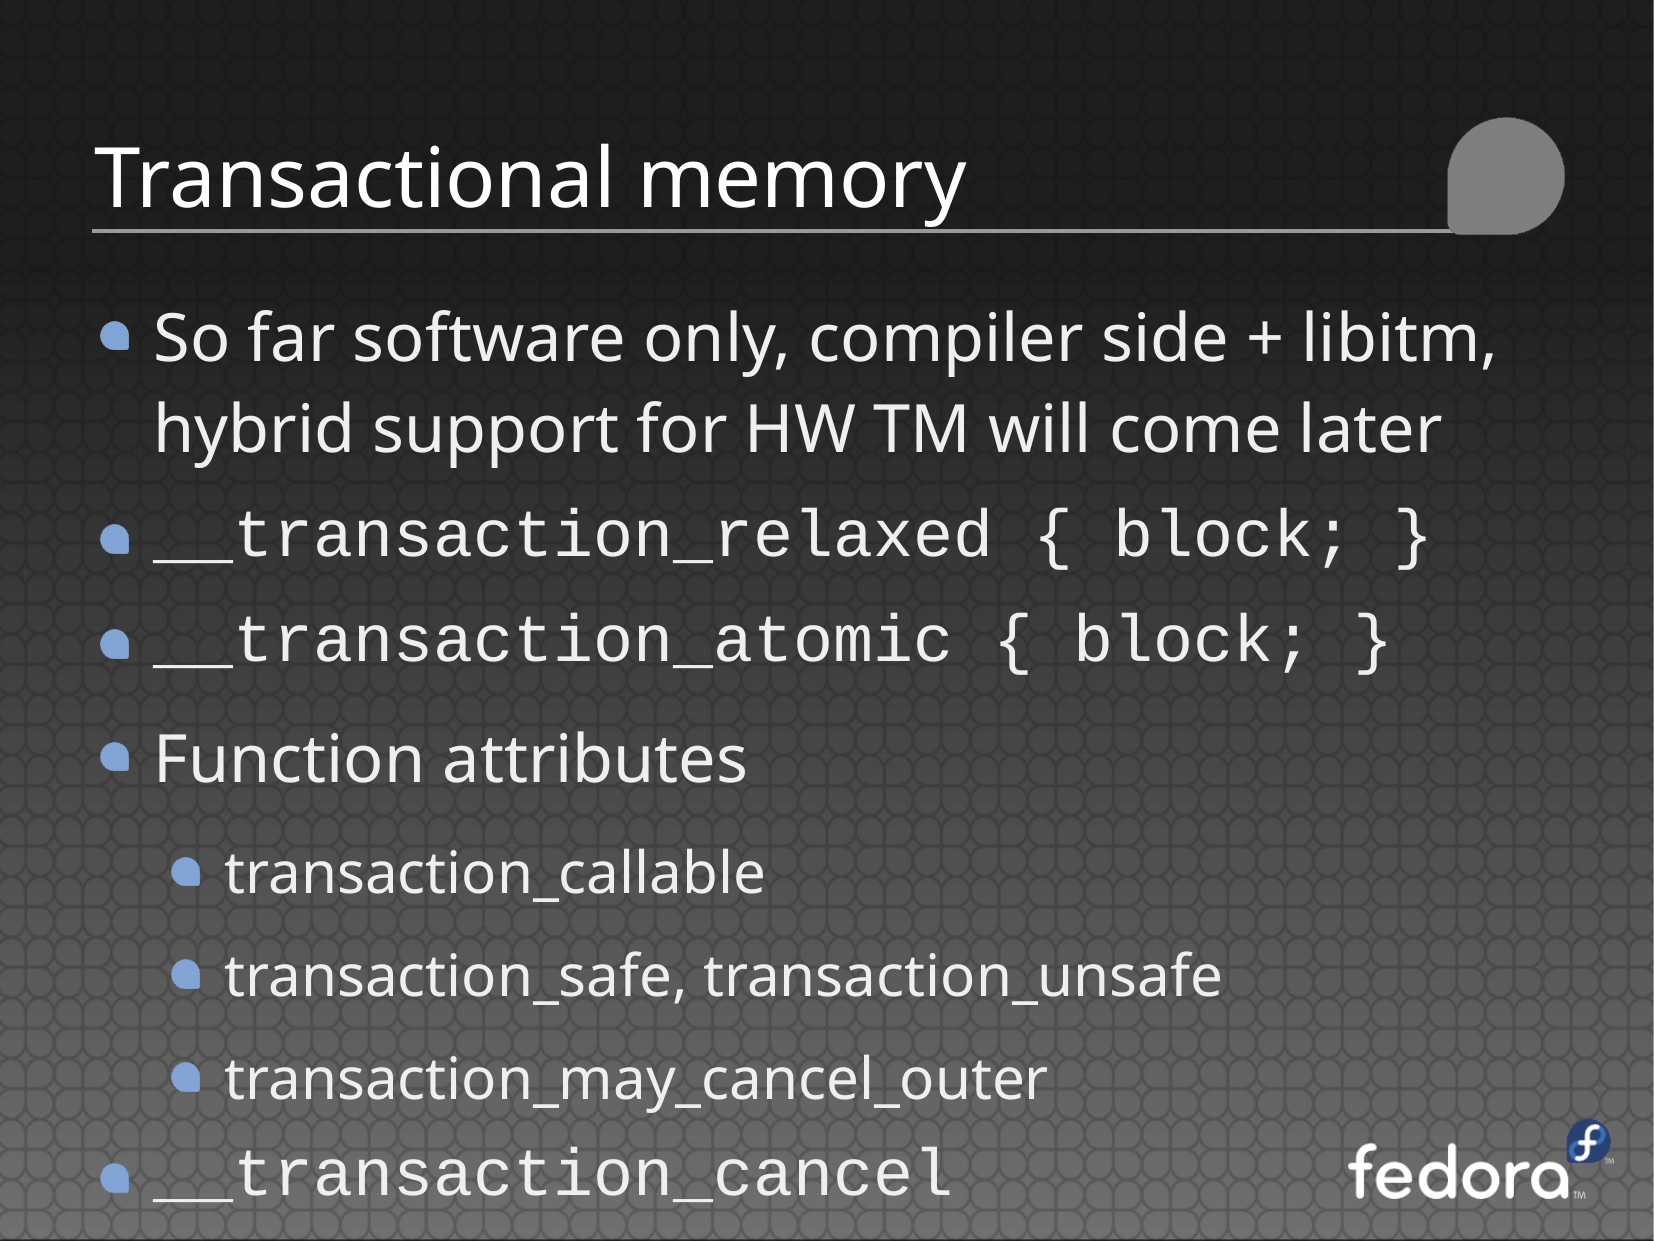

Transactional memory
# So far software only, compiler side + libitm, hybrid support for HW TM will come later
__transaction_relaxed { block; }
__transaction_atomic { block; }
Function attributes
transaction_callable
transaction_safe, transaction_unsafe
transaction_may_cancel_outer
__transaction_cancel